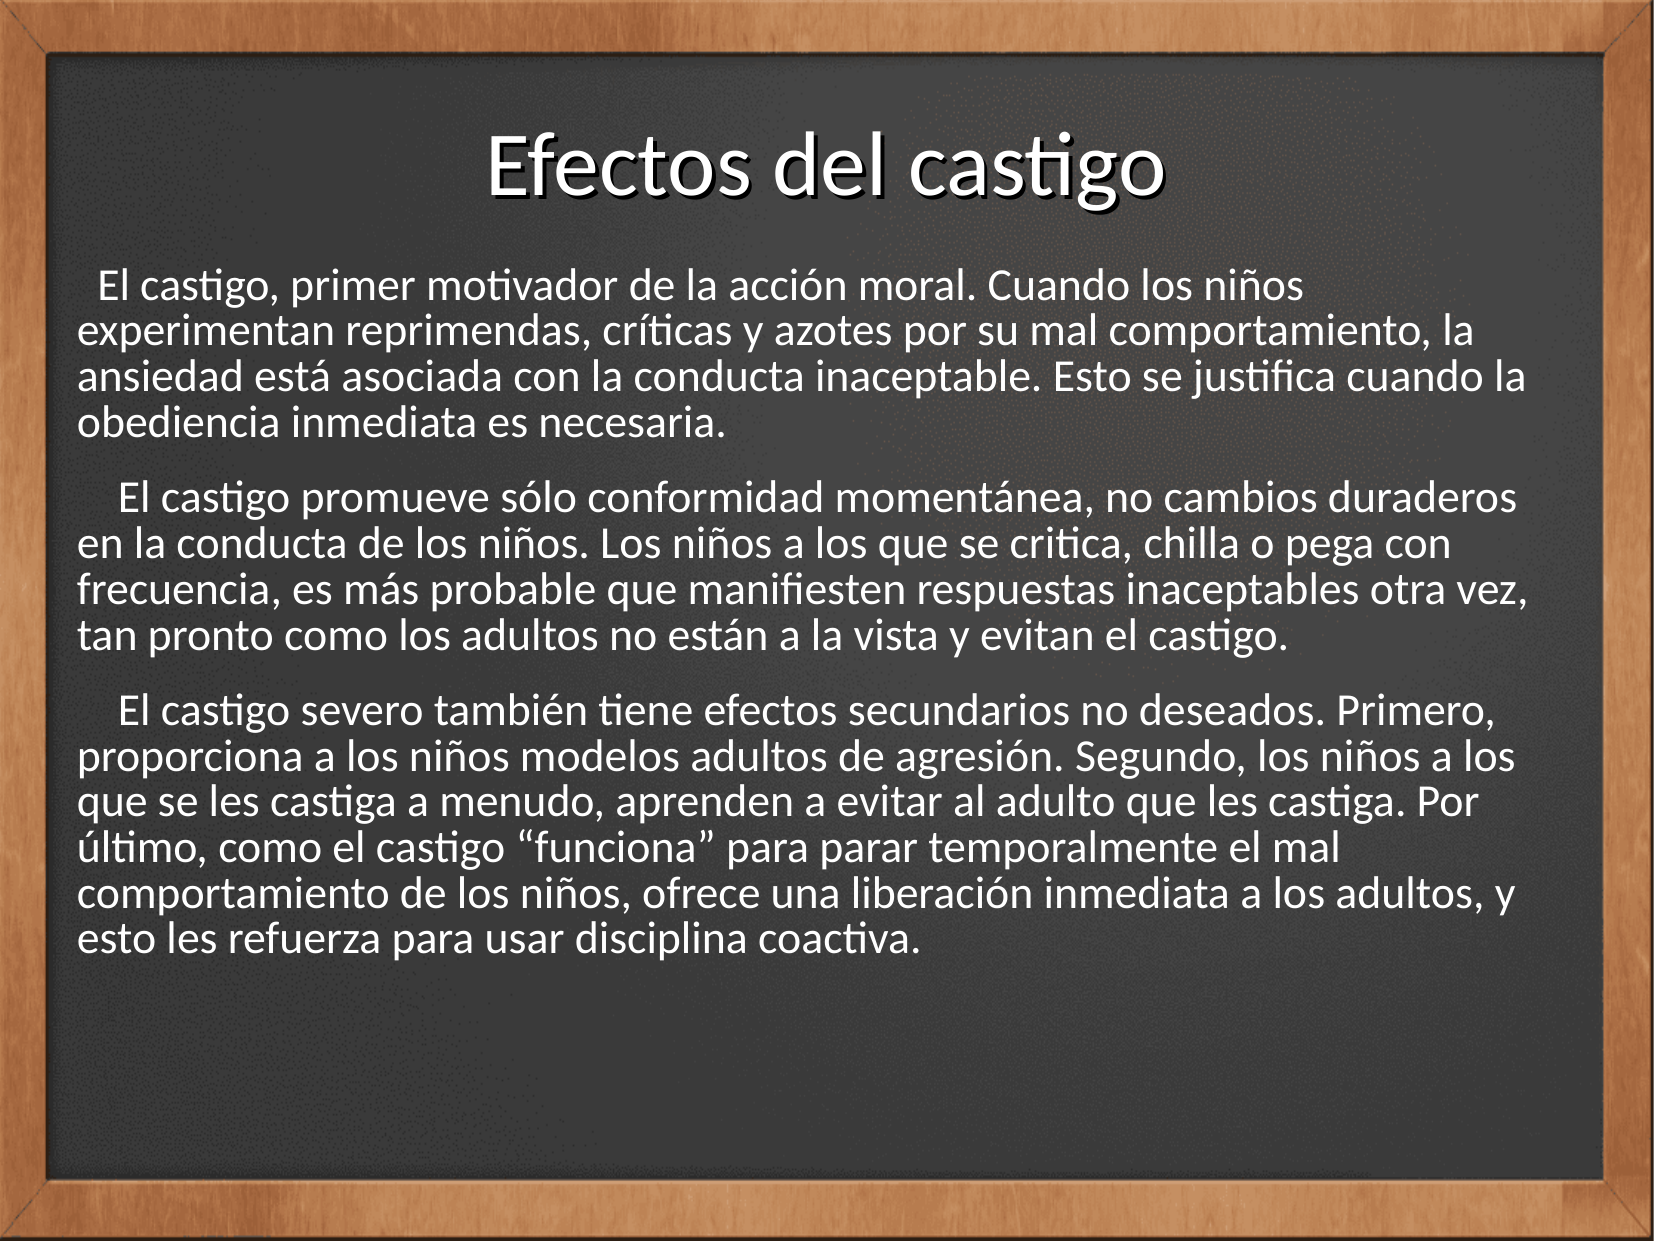

# Efectos del castigo
 El castigo, primer motivador de la acción moral. Cuando los niños experimentan reprimendas, críticas y azotes por su mal comportamiento, la ansiedad está asociada con la conducta inaceptable. Esto se justifica cuando la obediencia inmediata es necesaria.
 El castigo promueve sólo conformidad momentánea, no cambios duraderos en la conducta de los niños. Los niños a los que se critica, chilla o pega con frecuencia, es más probable que manifiesten respuestas inaceptables otra vez, tan pronto como los adultos no están a la vista y evitan el castigo.
 El castigo severo también tiene efectos secundarios no deseados. Primero, proporciona a los niños modelos adultos de agresión. Segundo, los niños a los que se les castiga a menudo, aprenden a evitar al adulto que les castiga. Por último, como el castigo “funciona” para parar temporalmente el mal comportamiento de los niños, ofrece una liberación inmediata a los adultos, y esto les refuerza para usar disciplina coactiva.